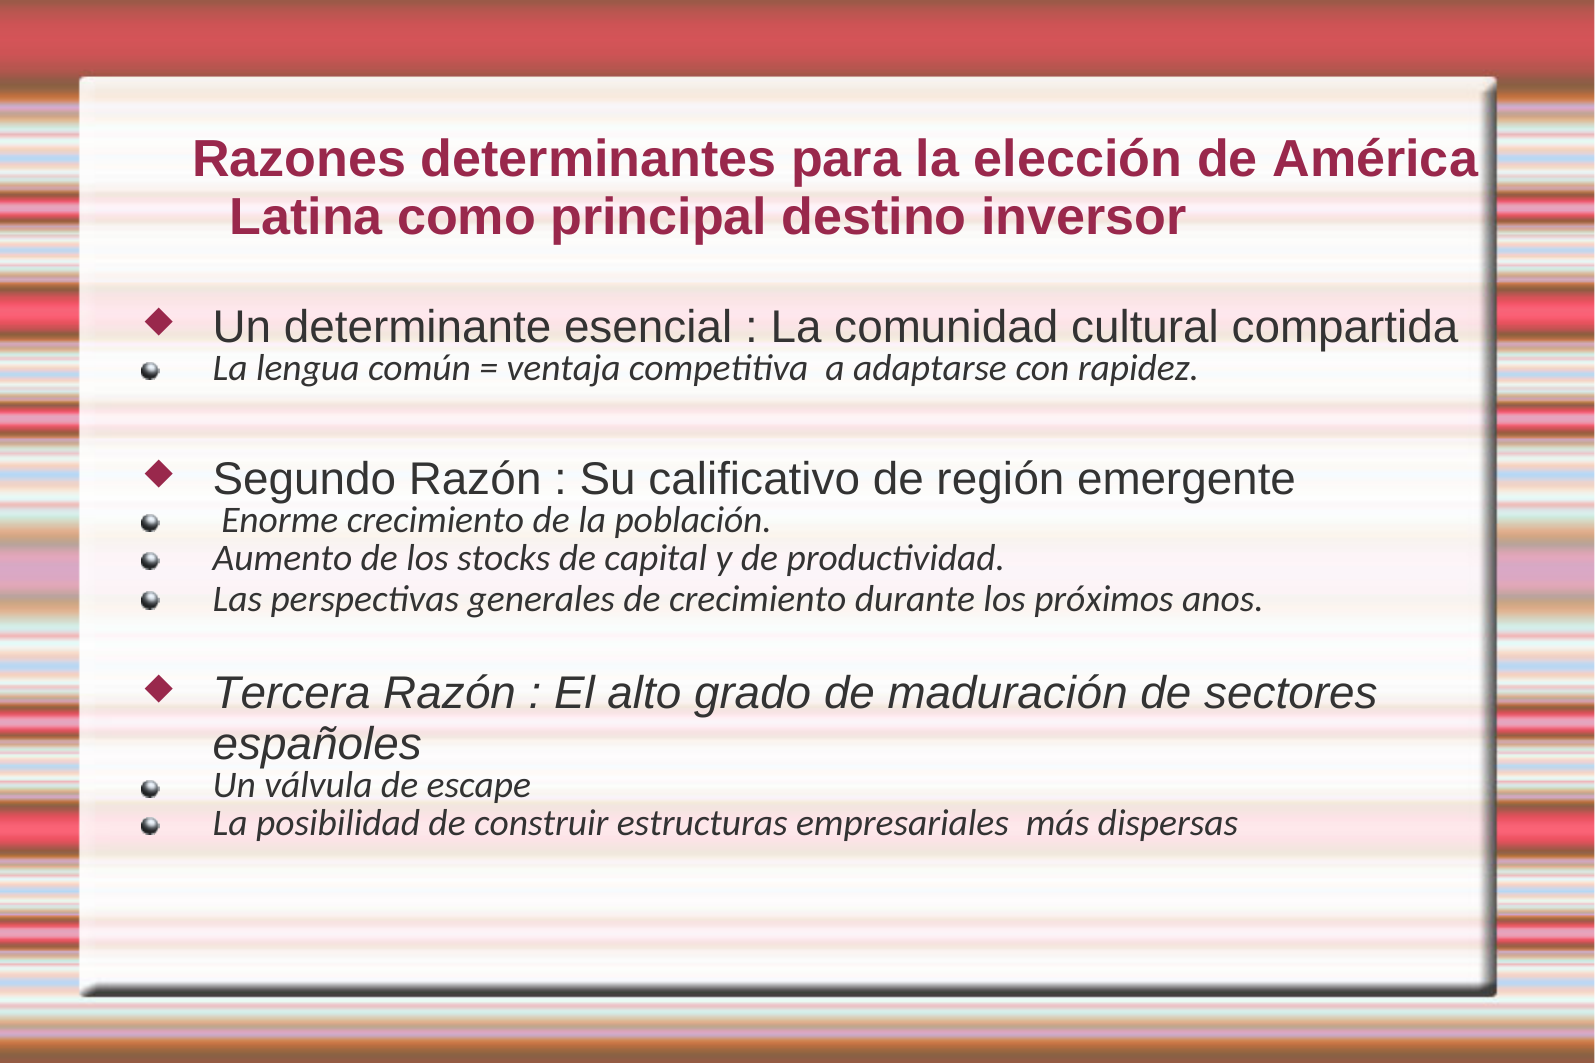

# Razones determinantes para la elección de América Latina como principal destino inversor
Un determinante esencial : La comunidad cultural compartida
La lengua común = ventaja competitiva a adaptarse con rapidez.
Segundo Razón : Su calificativo de región emergente
 Enorme crecimiento de la población.
Aumento de los stocks de capital y de productividad.
Las perspectivas generales de crecimiento durante los próximos anos.
Tercera Razón : El alto grado de maduración de sectores españoles
Un válvula de escape
La posibilidad de construir estructuras empresariales más dispersas